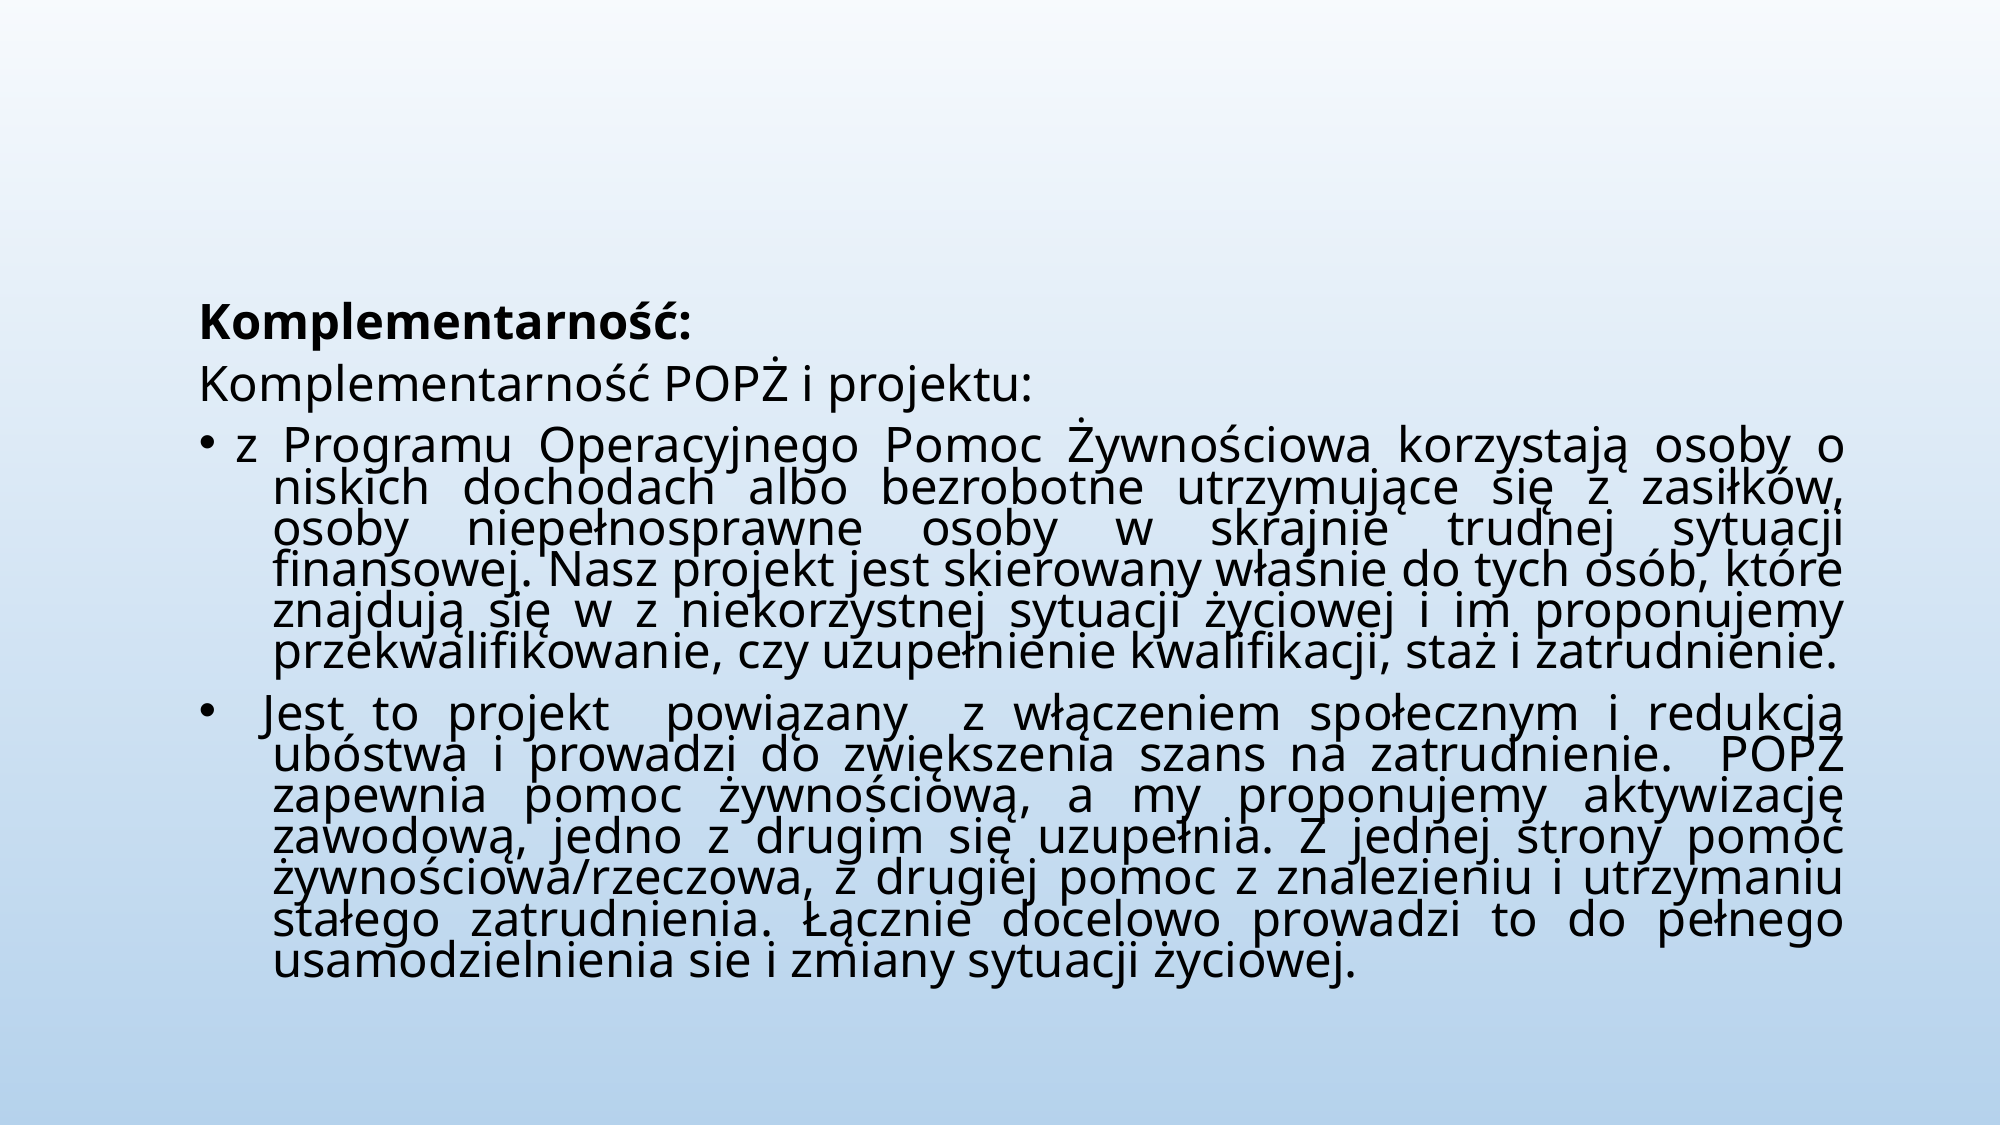

#
Komplementarność:
Komplementarność POPŻ i projektu:
z Programu Operacyjnego Pomoc Żywnościowa korzystają osoby o niskich dochodach albo bezrobotne utrzymujące się z zasiłków, osoby niepełnosprawne osoby w skrajnie trudnej sytuacji finansowej. Nasz projekt jest skierowany właśnie do tych osób, które znajdują się w z niekorzystnej sytuacji życiowej i im proponujemy przekwalifikowanie, czy uzupełnienie kwalifikacji, staż i zatrudnienie.
 Jest to projekt powiązany z włączeniem społecznym i redukcją ubóstwa i prowadzi do zwiększenia szans na zatrudnienie. POPŻ zapewnia pomoc żywnościową, a my proponujemy aktywizację zawodową, jedno z drugim się uzupełnia. Z jednej strony pomoc żywnościowa/rzeczowa, z drugiej pomoc z znalezieniu i utrzymaniu stałego zatrudnienia. Łącznie docelowo prowadzi to do pełnego usamodzielnienia sie i zmiany sytuacji życiowej.